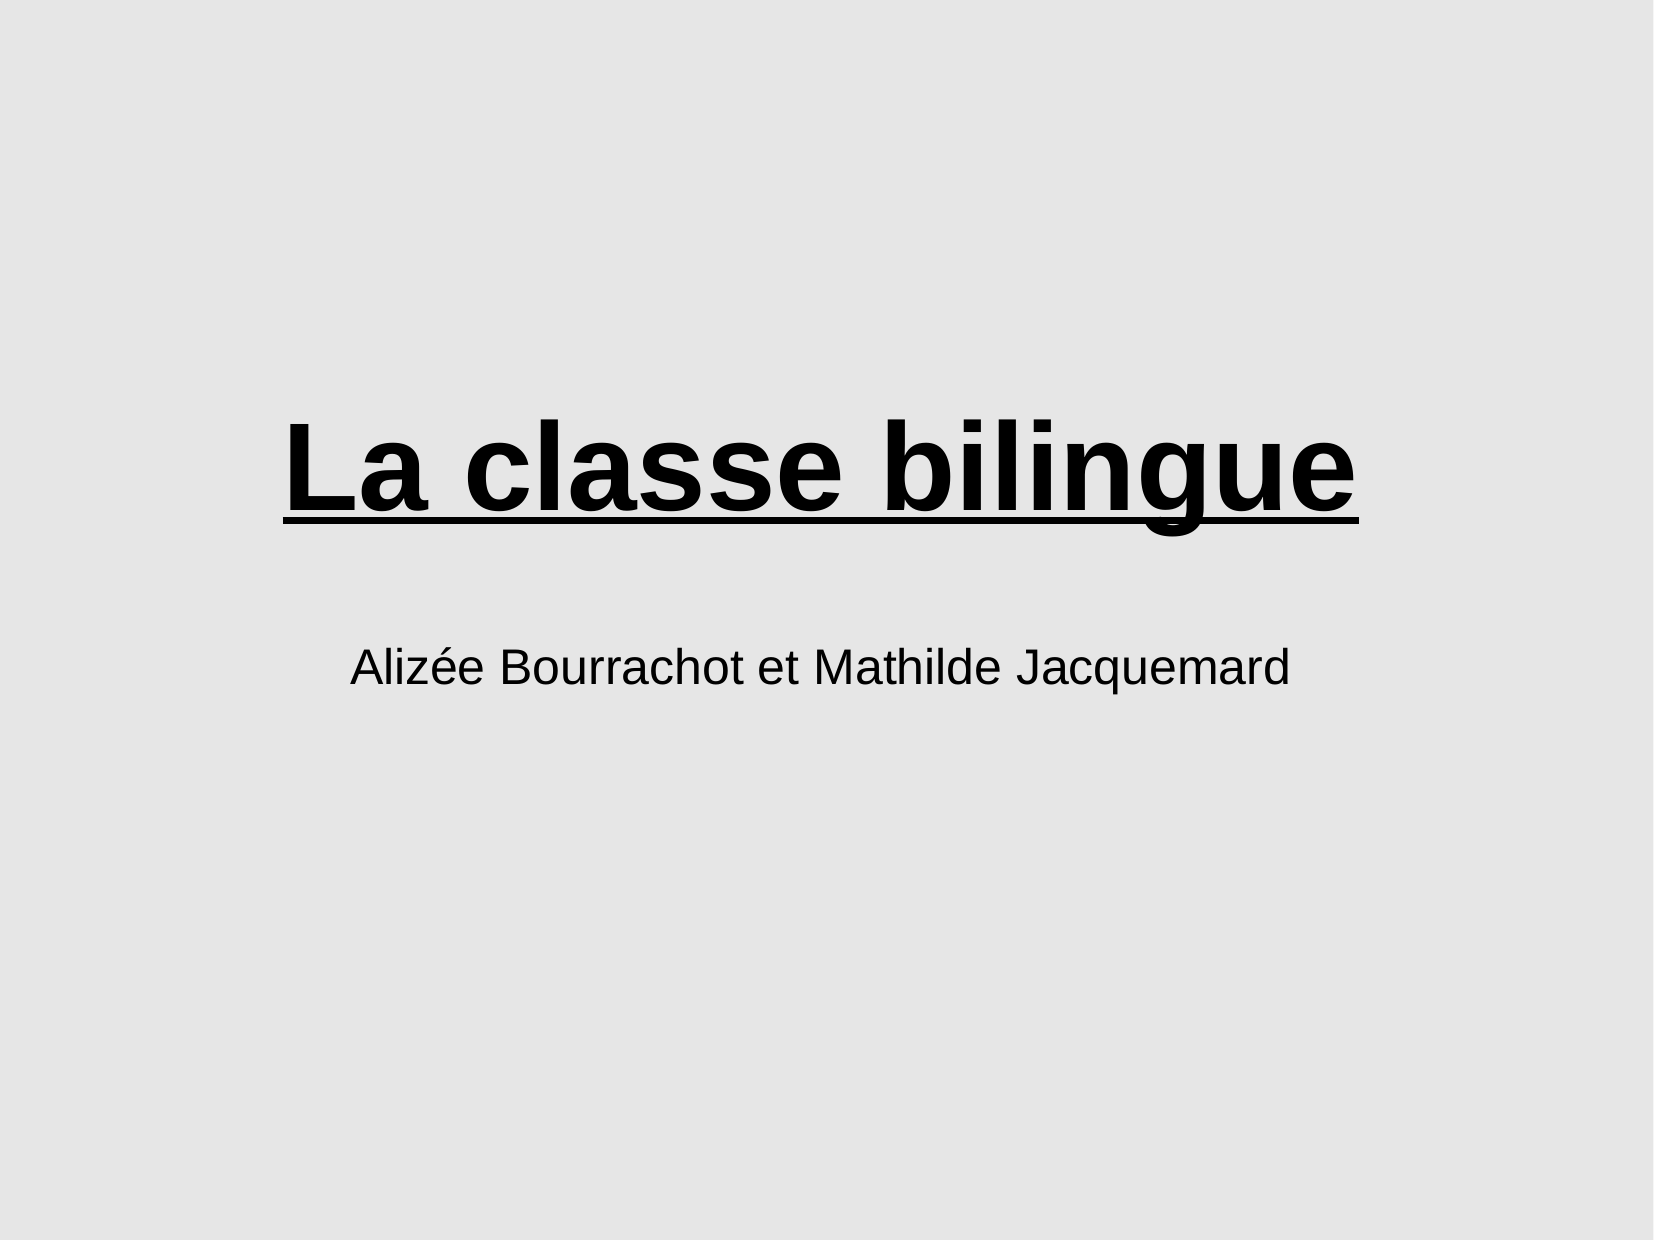

# La classe bilingue Alizée Bourrachot et Mathilde Jacquemard